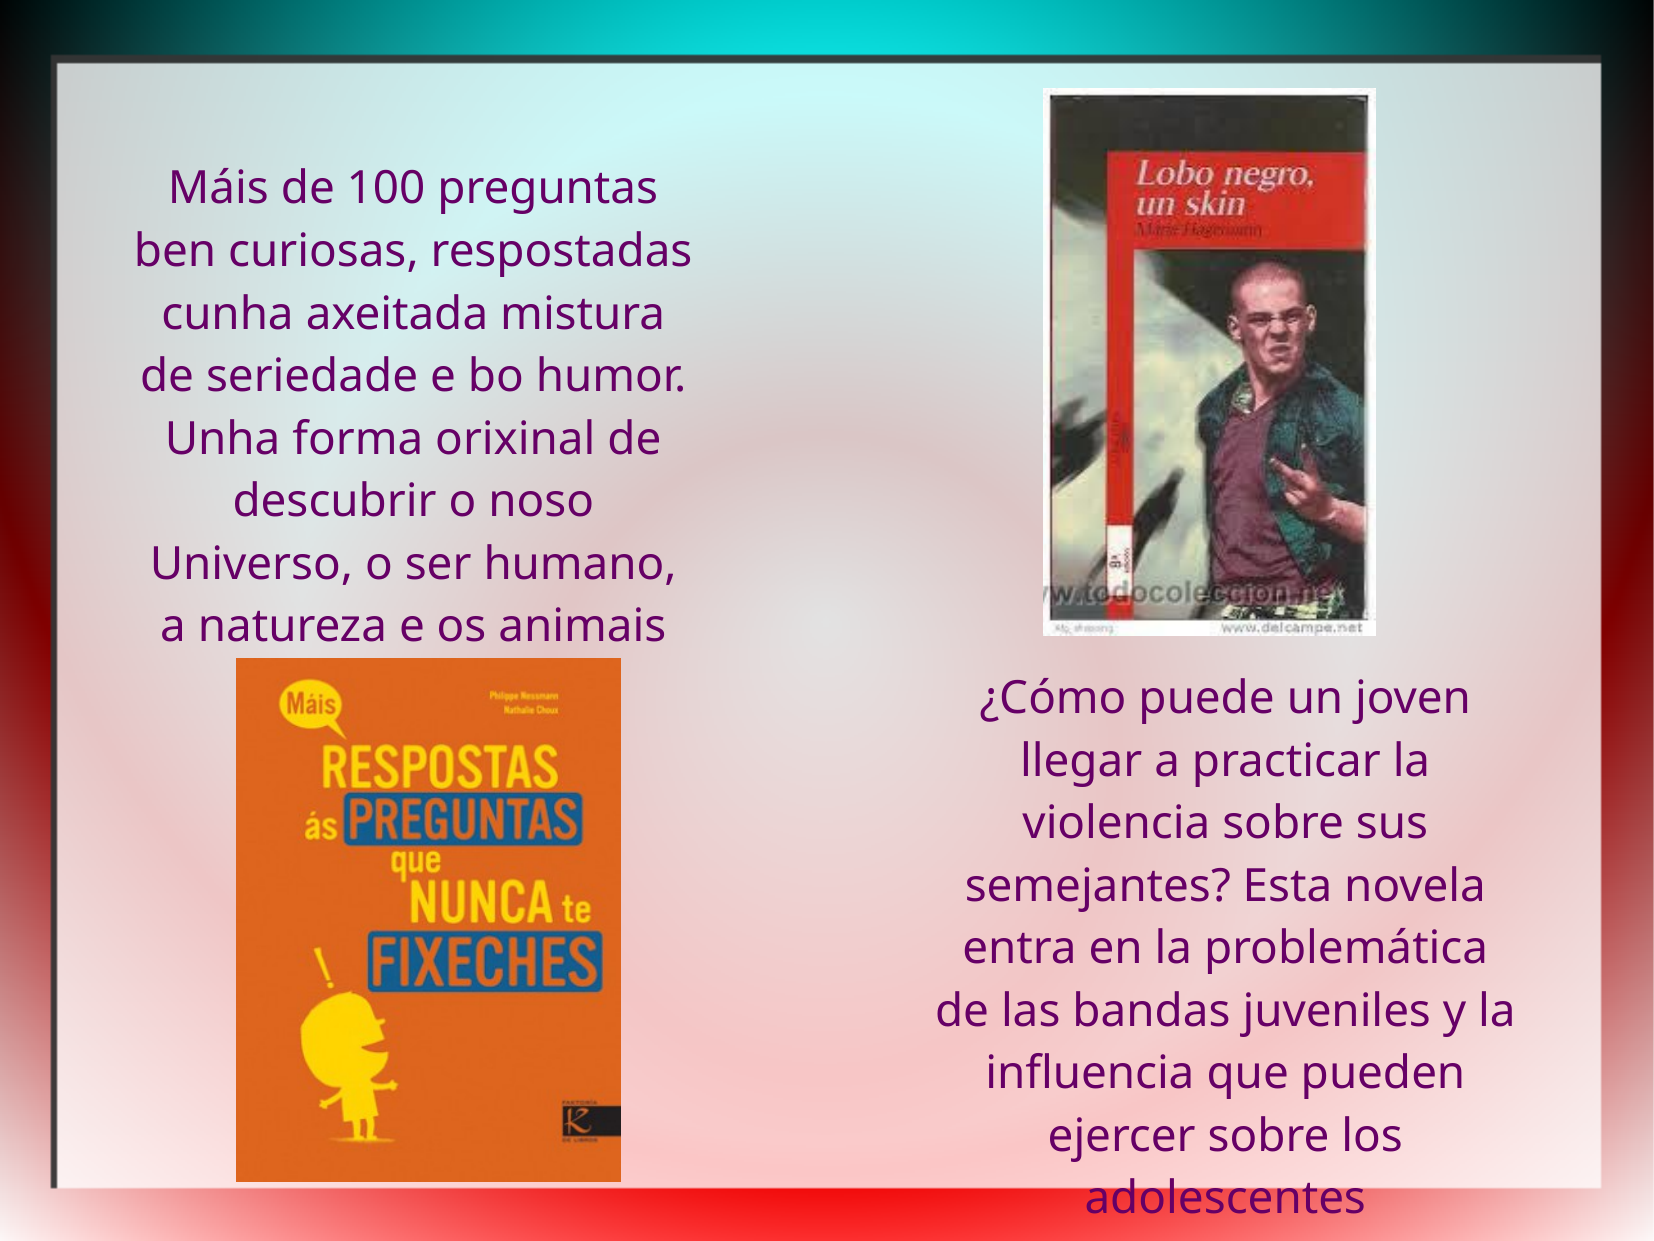

Máis de 100 preguntas ben curiosas, respostadas cunha axeitada mistura de seriedade e bo humor. Unha forma orixinal de descubrir o noso Universo, o ser humano, a natureza e os animais
¿Cómo puede un joven llegar a practicar la violencia sobre sus semejantes? Esta novela entra en la problemática de las bandas juveniles y la influencia que pueden ejercer sobre los adolescentes